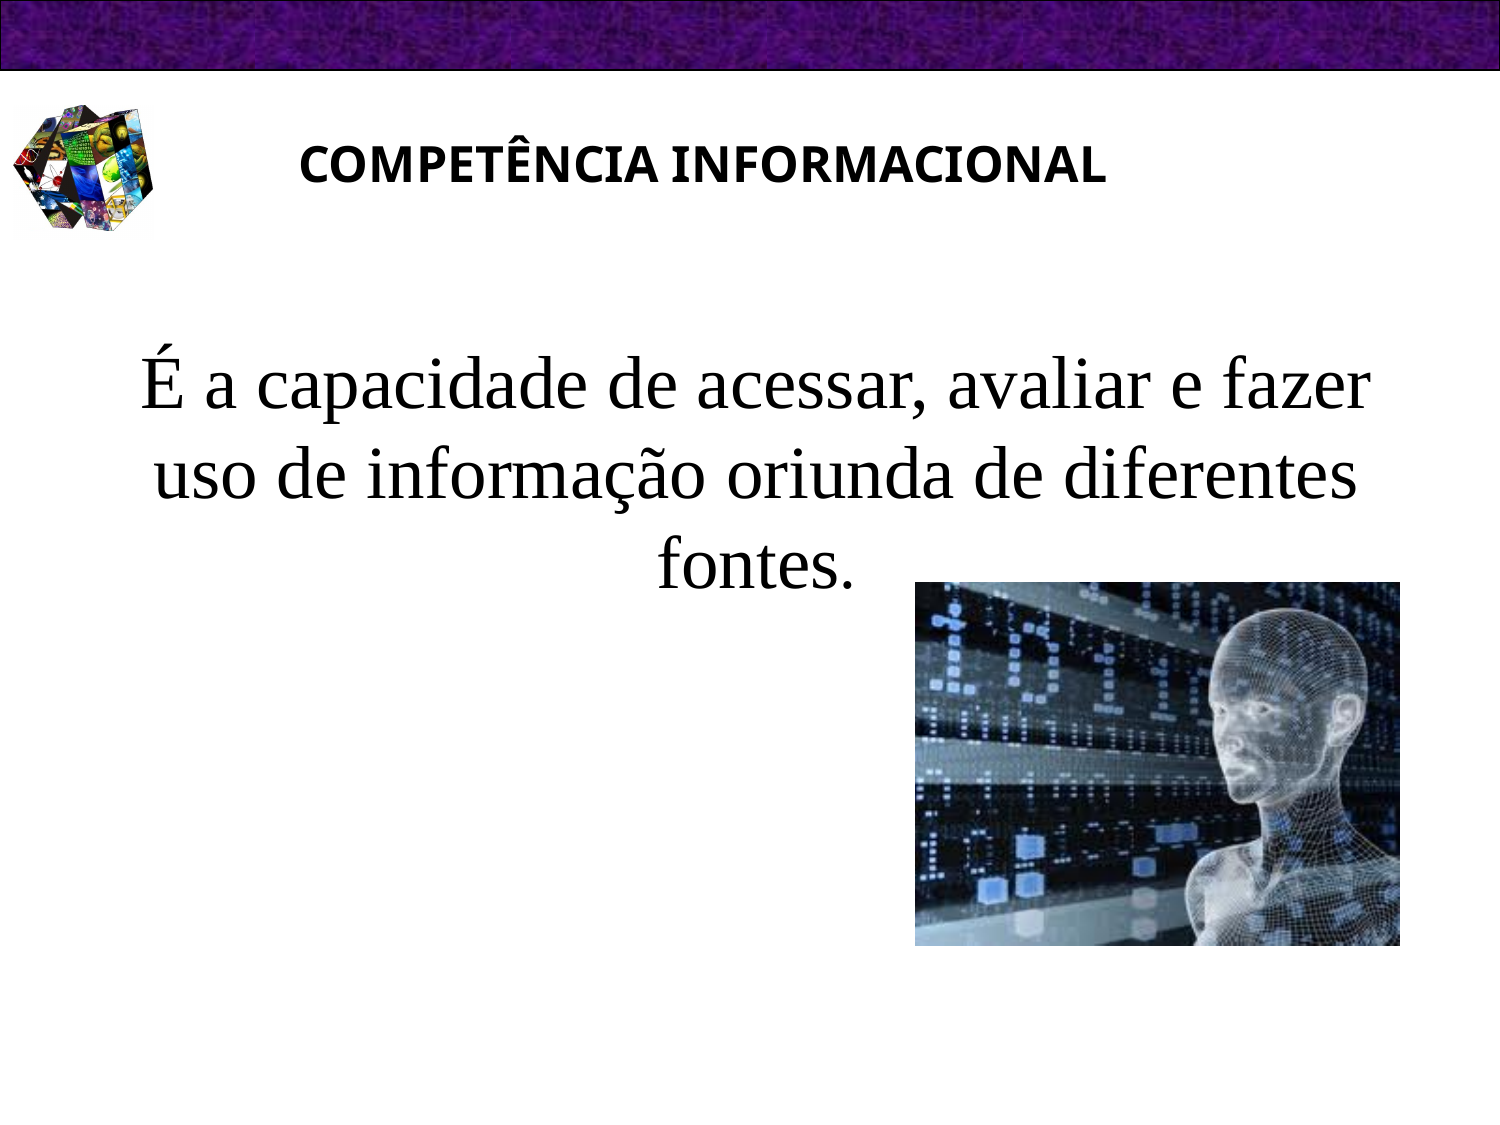

COMPETÊNCIA INFORMACIONAL
É a capacidade de acessar, avaliar e fazer uso de informação oriunda de diferentes fontes.